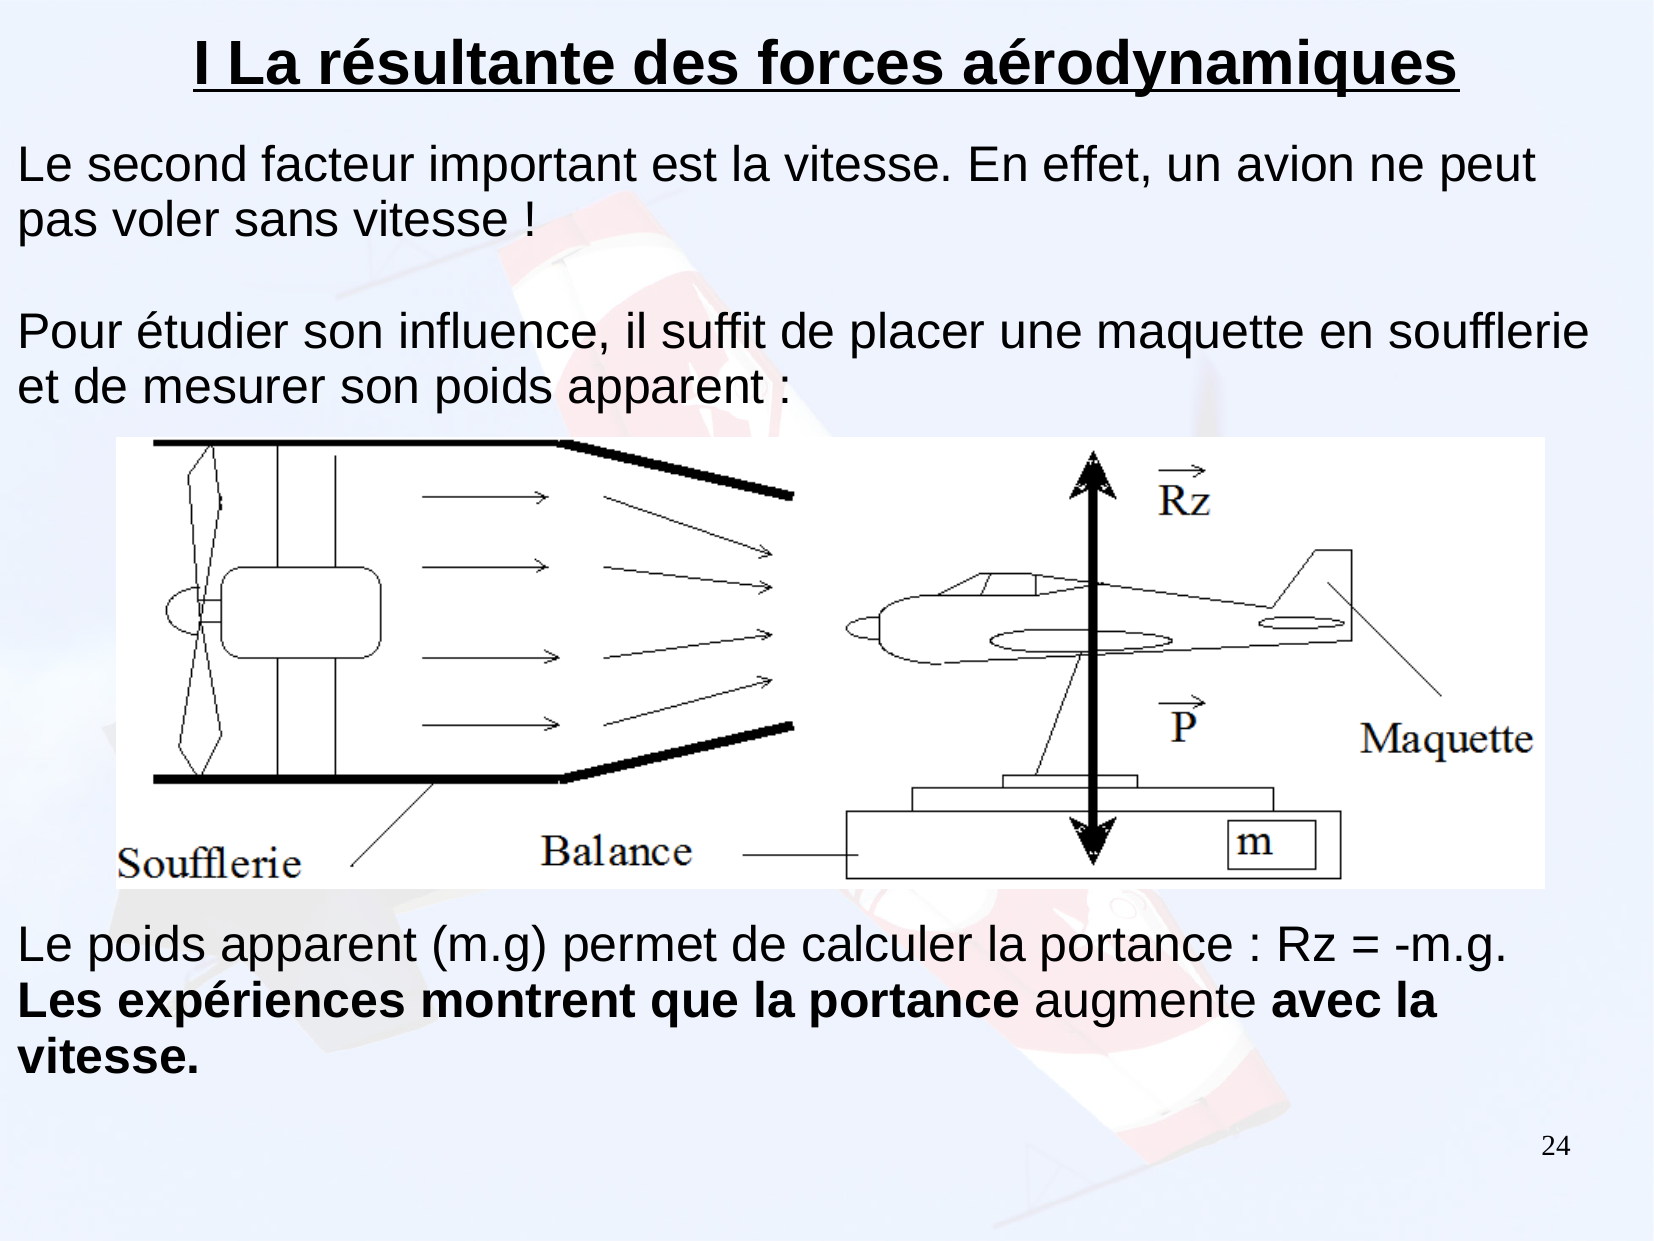

# I La résultante des forces aérodynamiques
Le second facteur important est la vitesse. En effet, un avion ne peut pas voler sans vitesse !
Pour étudier son influence, il suffit de placer une maquette en soufflerie et de mesurer son poids apparent :
Le poids apparent (m.g) permet de calculer la portance : Rz = -m.g.
Les expériences montrent que la portance augmente avec la vitesse.
24